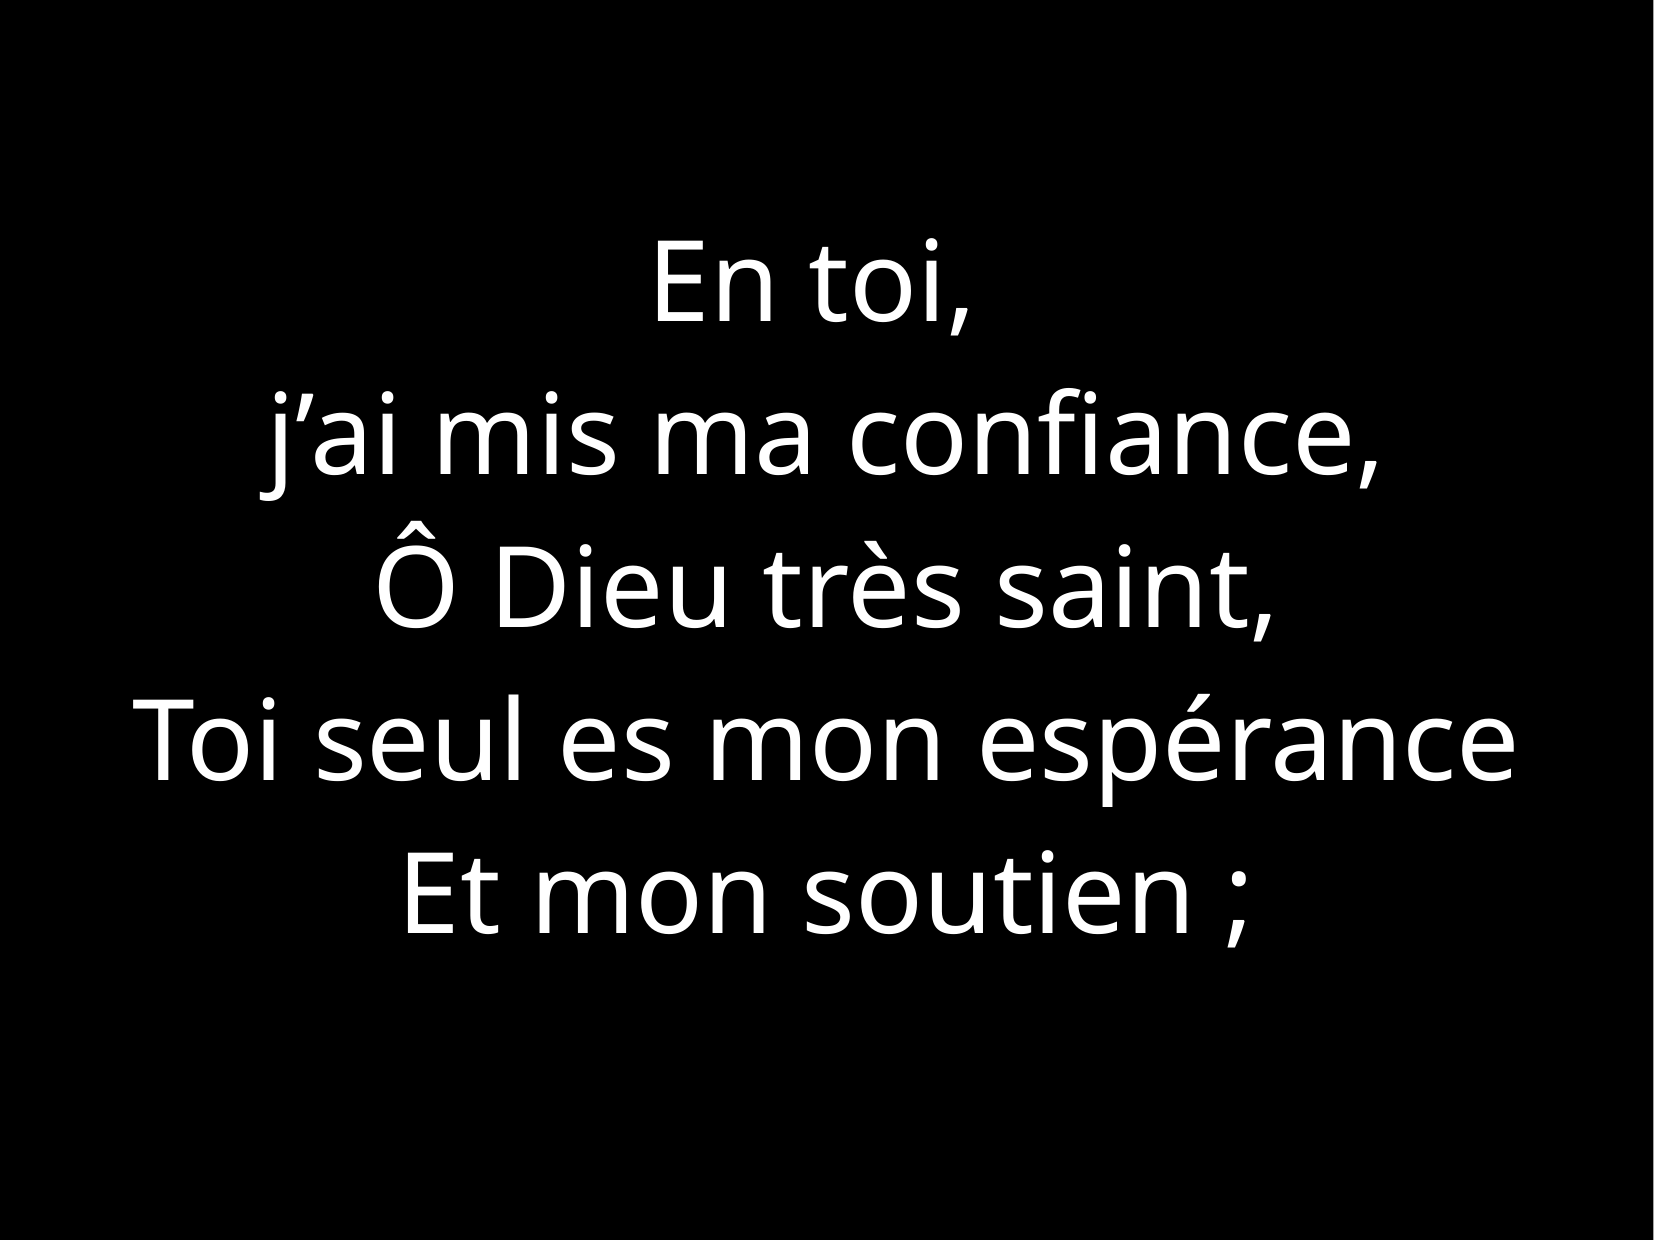

# En toi,
j’ai mis ma confiance,
Ô Dieu très saint,
Toi seul es mon espérance
Et mon soutien ;